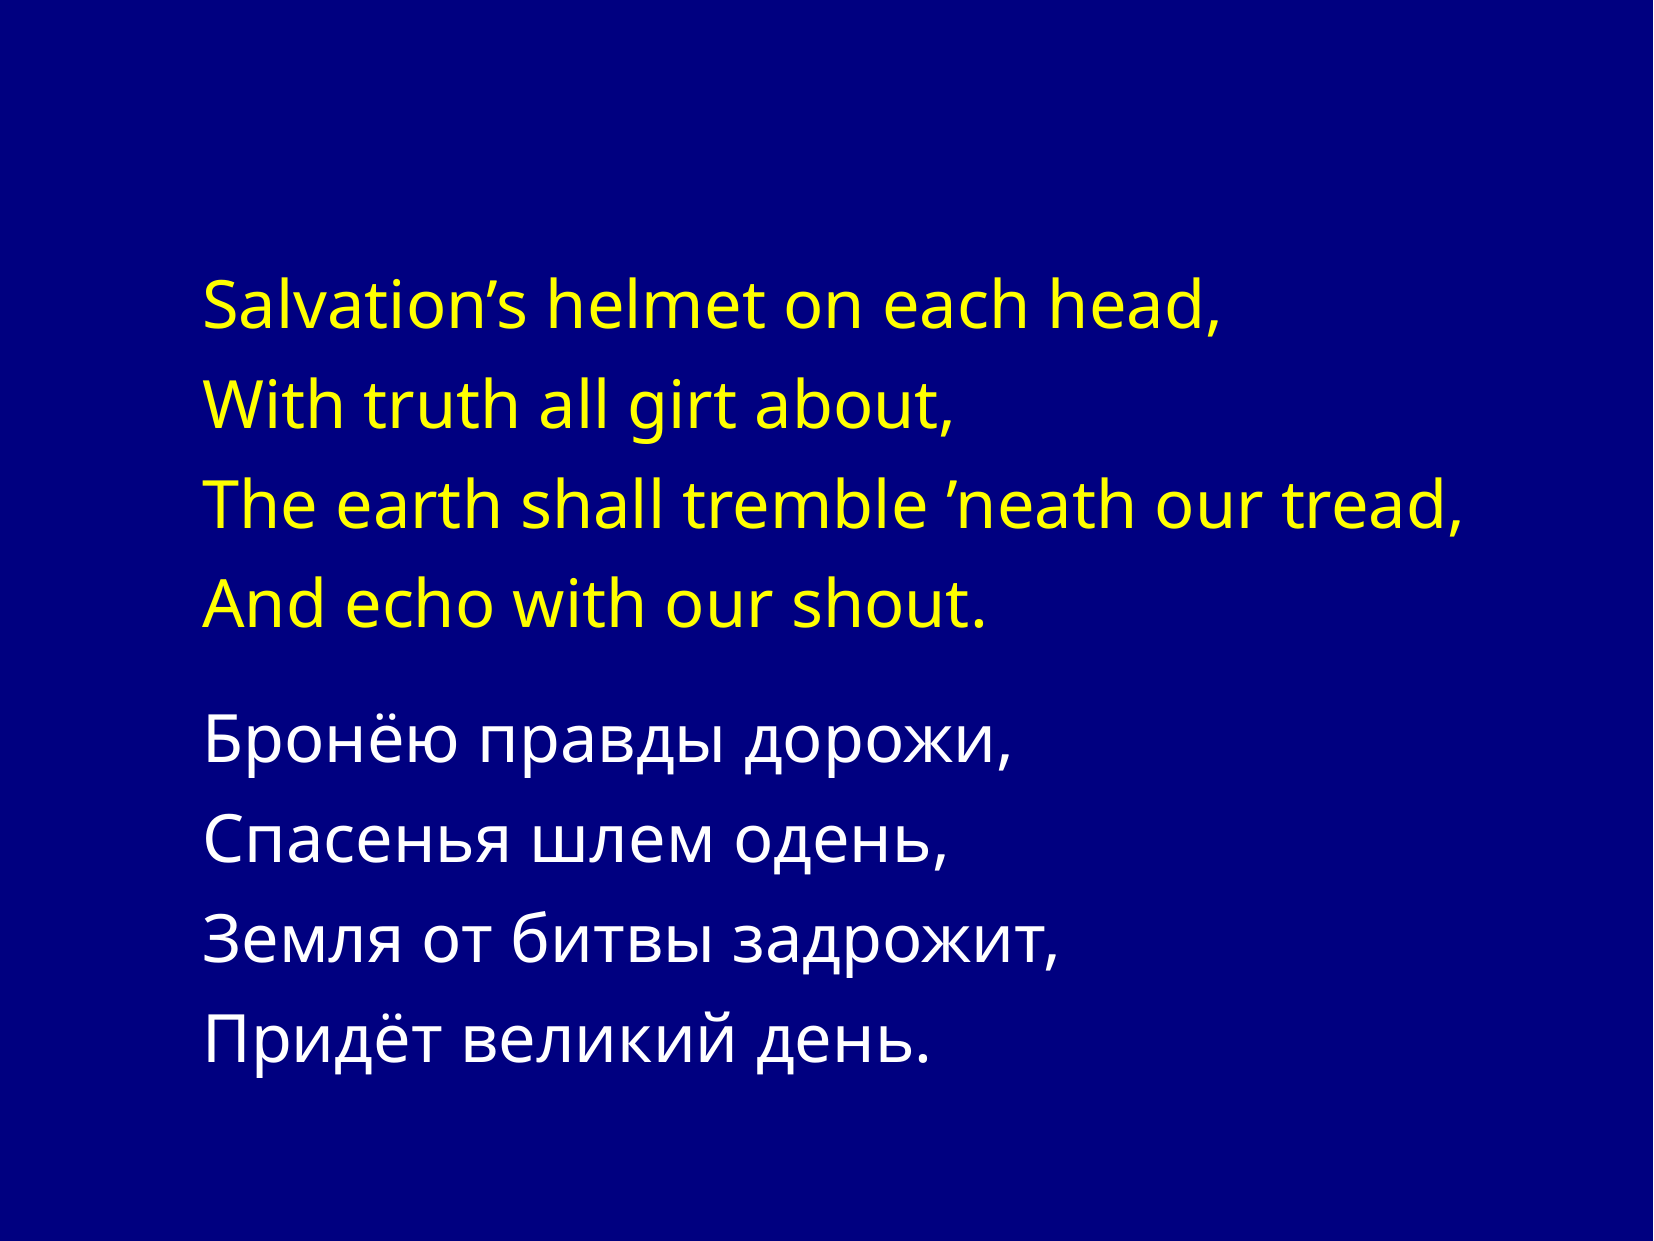

Salvation’s helmet on each head,
	With truth all girt about,
	The earth shall tremble ’neath our tread,
	And echo with our shout.
	Бронёю правды дорожи,
	Спасенья шлем одень,
	Земля от битвы задрожит,
	Придёт великий день.